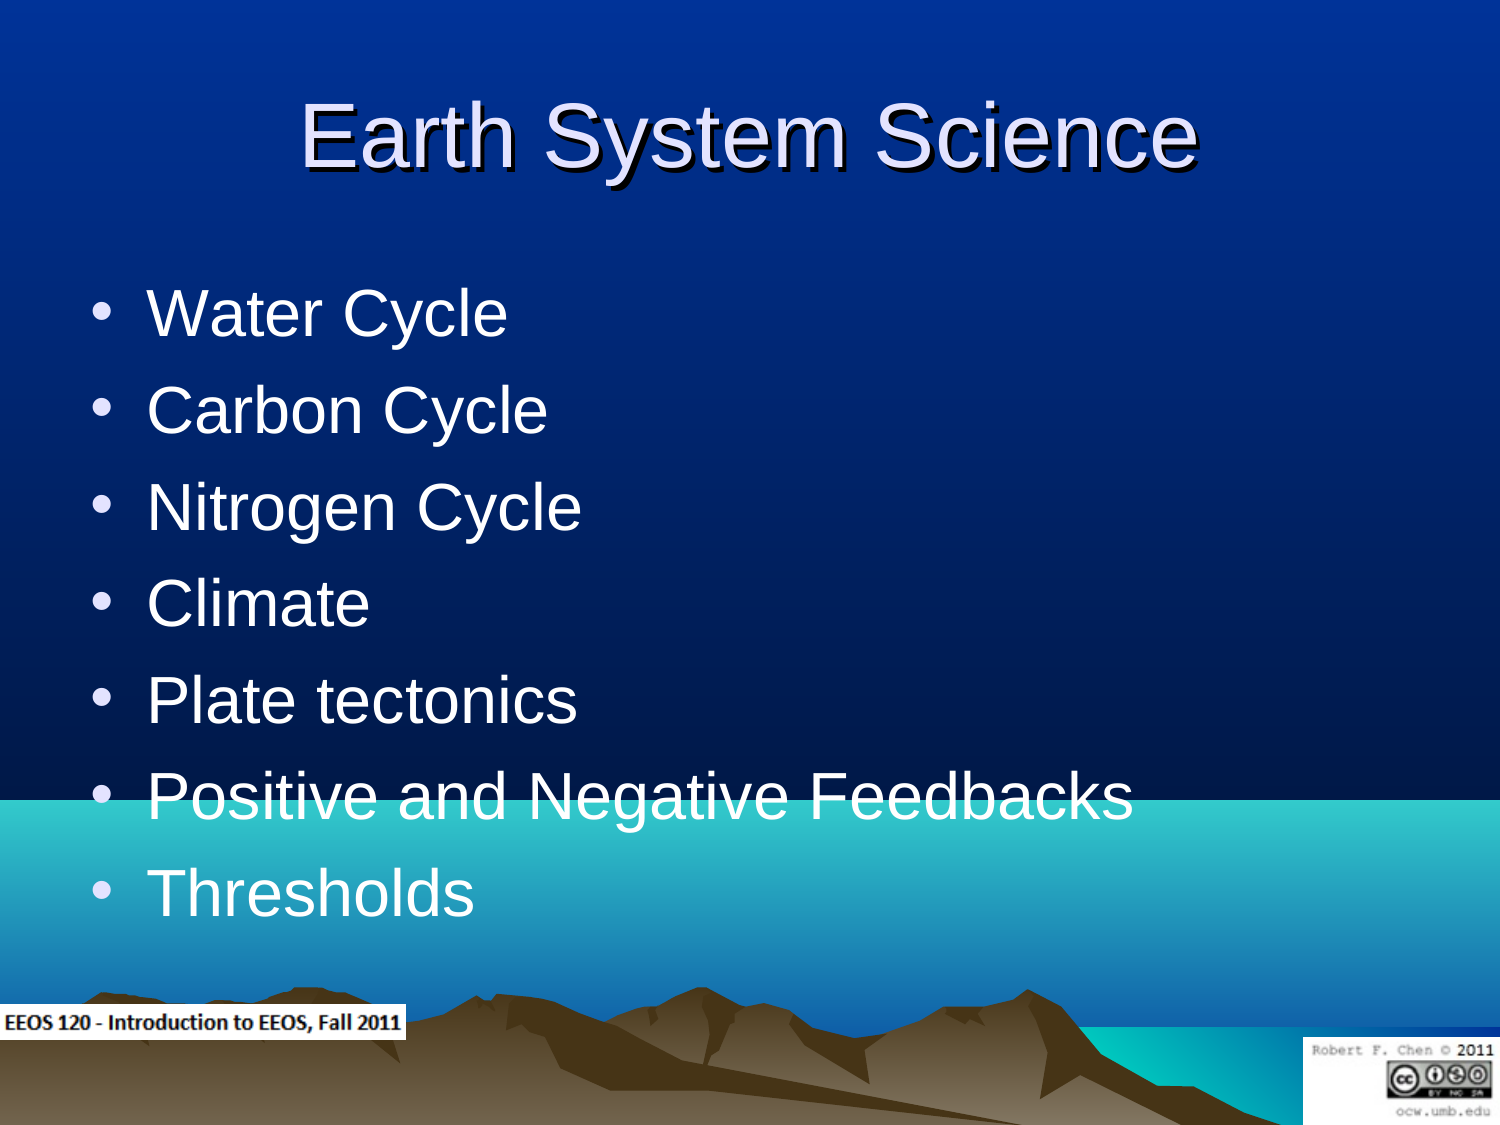

# Earth System Science
Water Cycle
Carbon Cycle
Nitrogen Cycle
Climate
Plate tectonics
Positive and Negative Feedbacks
Thresholds